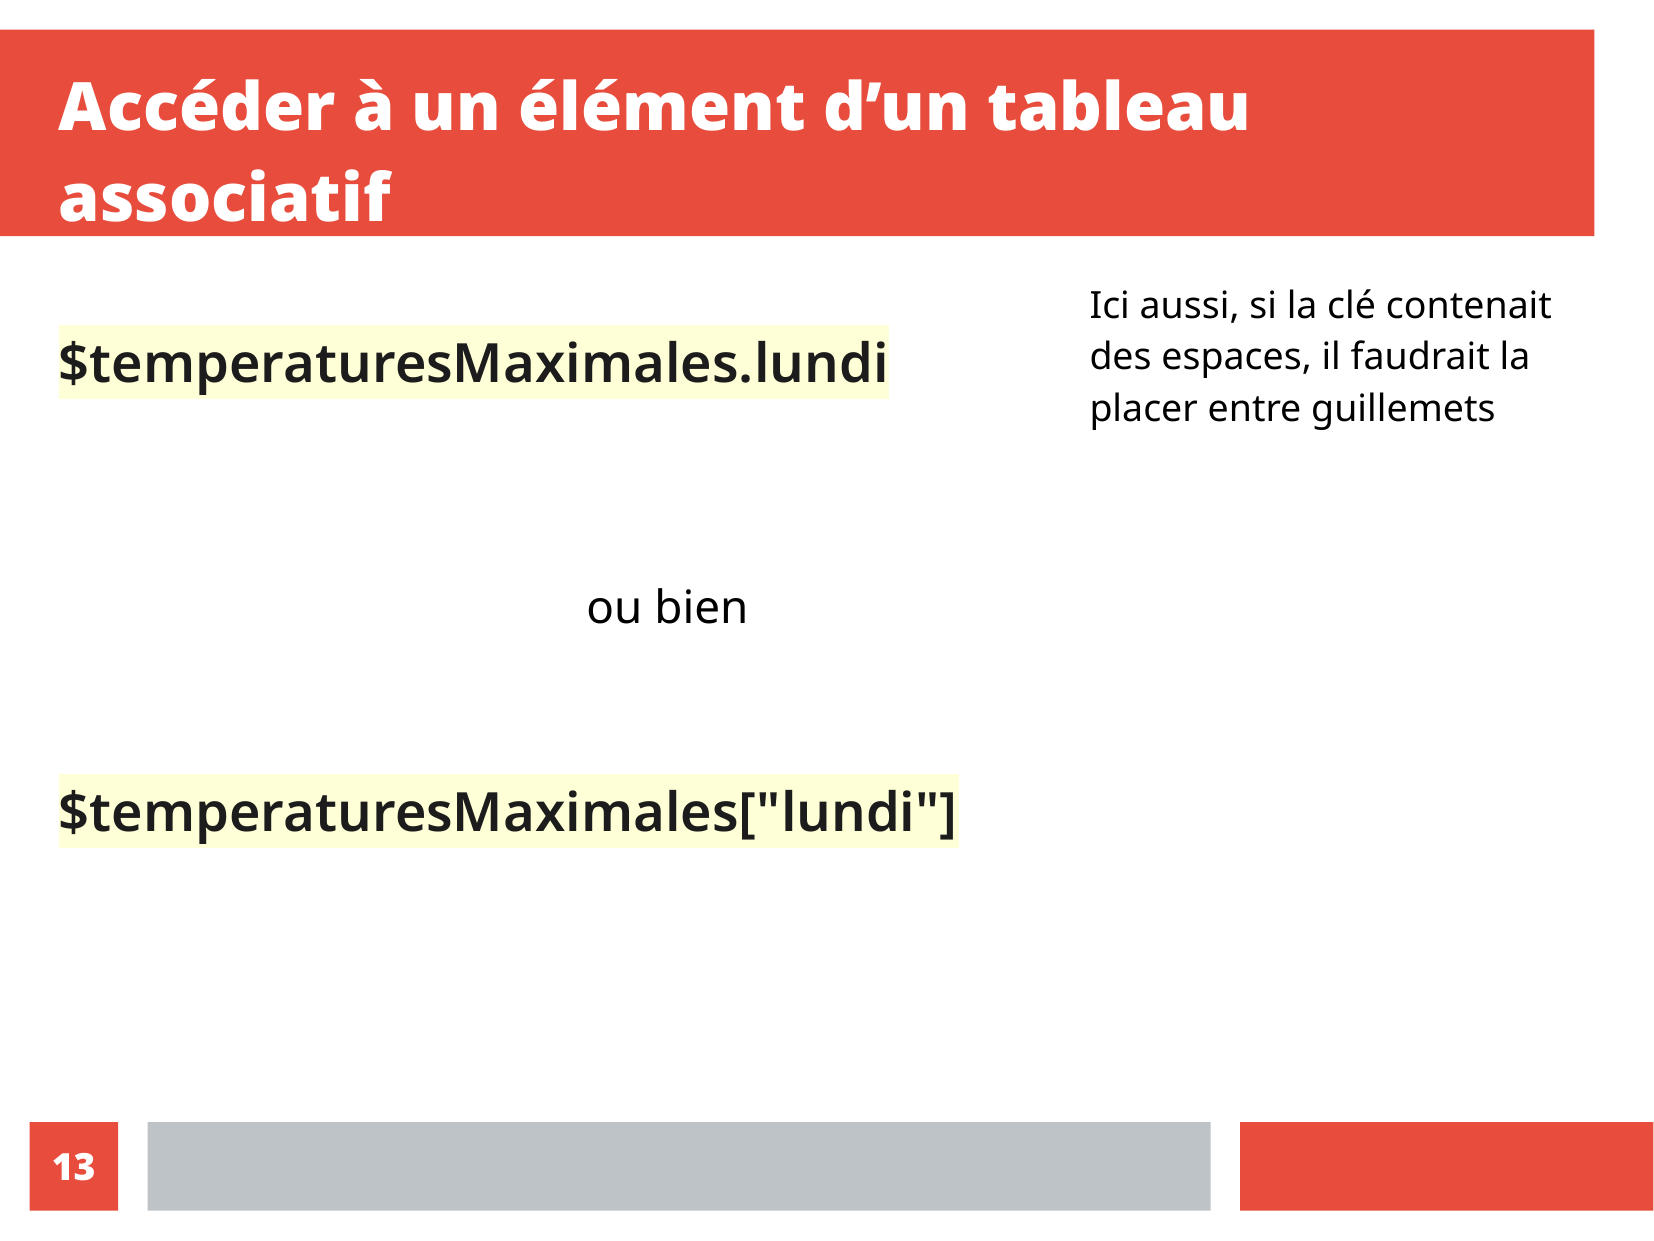

# Accéder à un élément d’un tableau associatif
Ici aussi, si la clé contenait des espaces, il faudrait la placer entre guillemets
$temperaturesMaximales.lundi
ou bien
$temperaturesMaximales["lundi"]
13